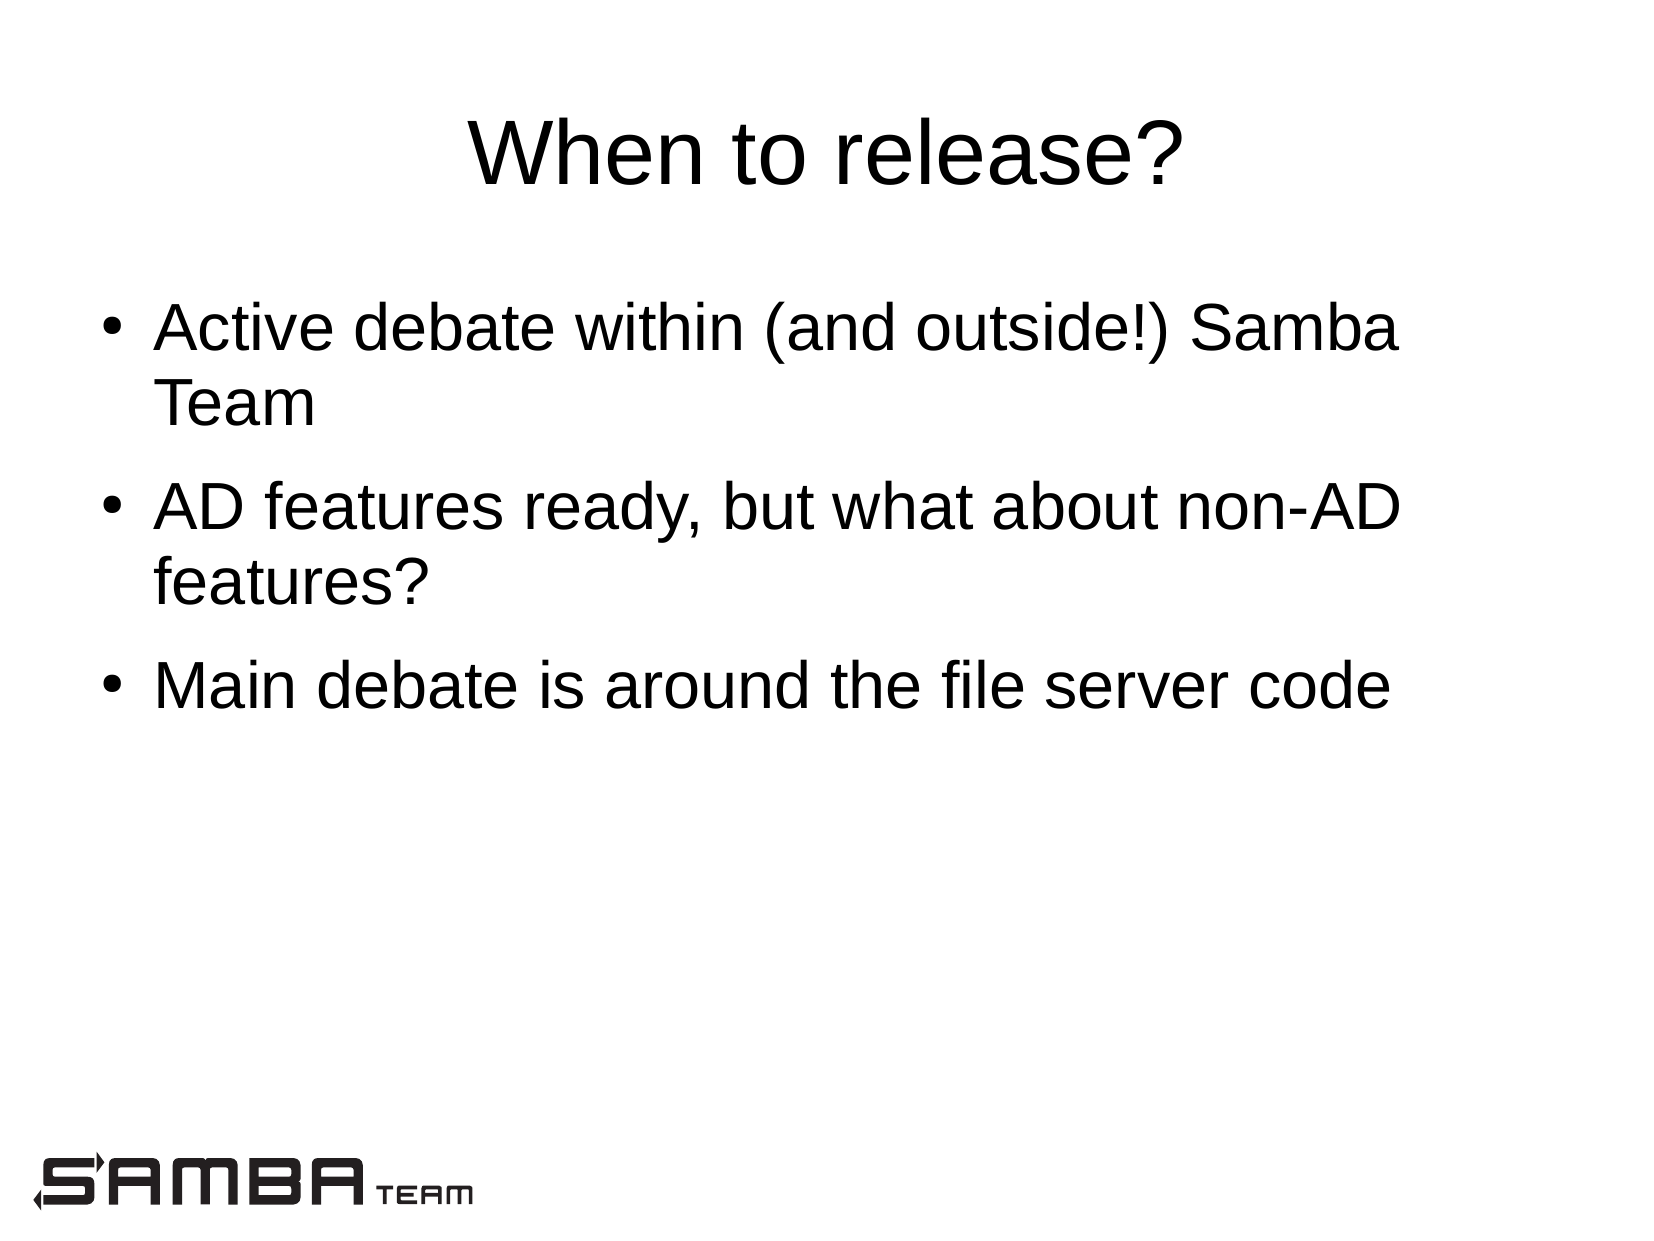

# When to release?
Active debate within (and outside!) Samba Team
AD features ready, but what about non-AD features?
Main debate is around the file server code